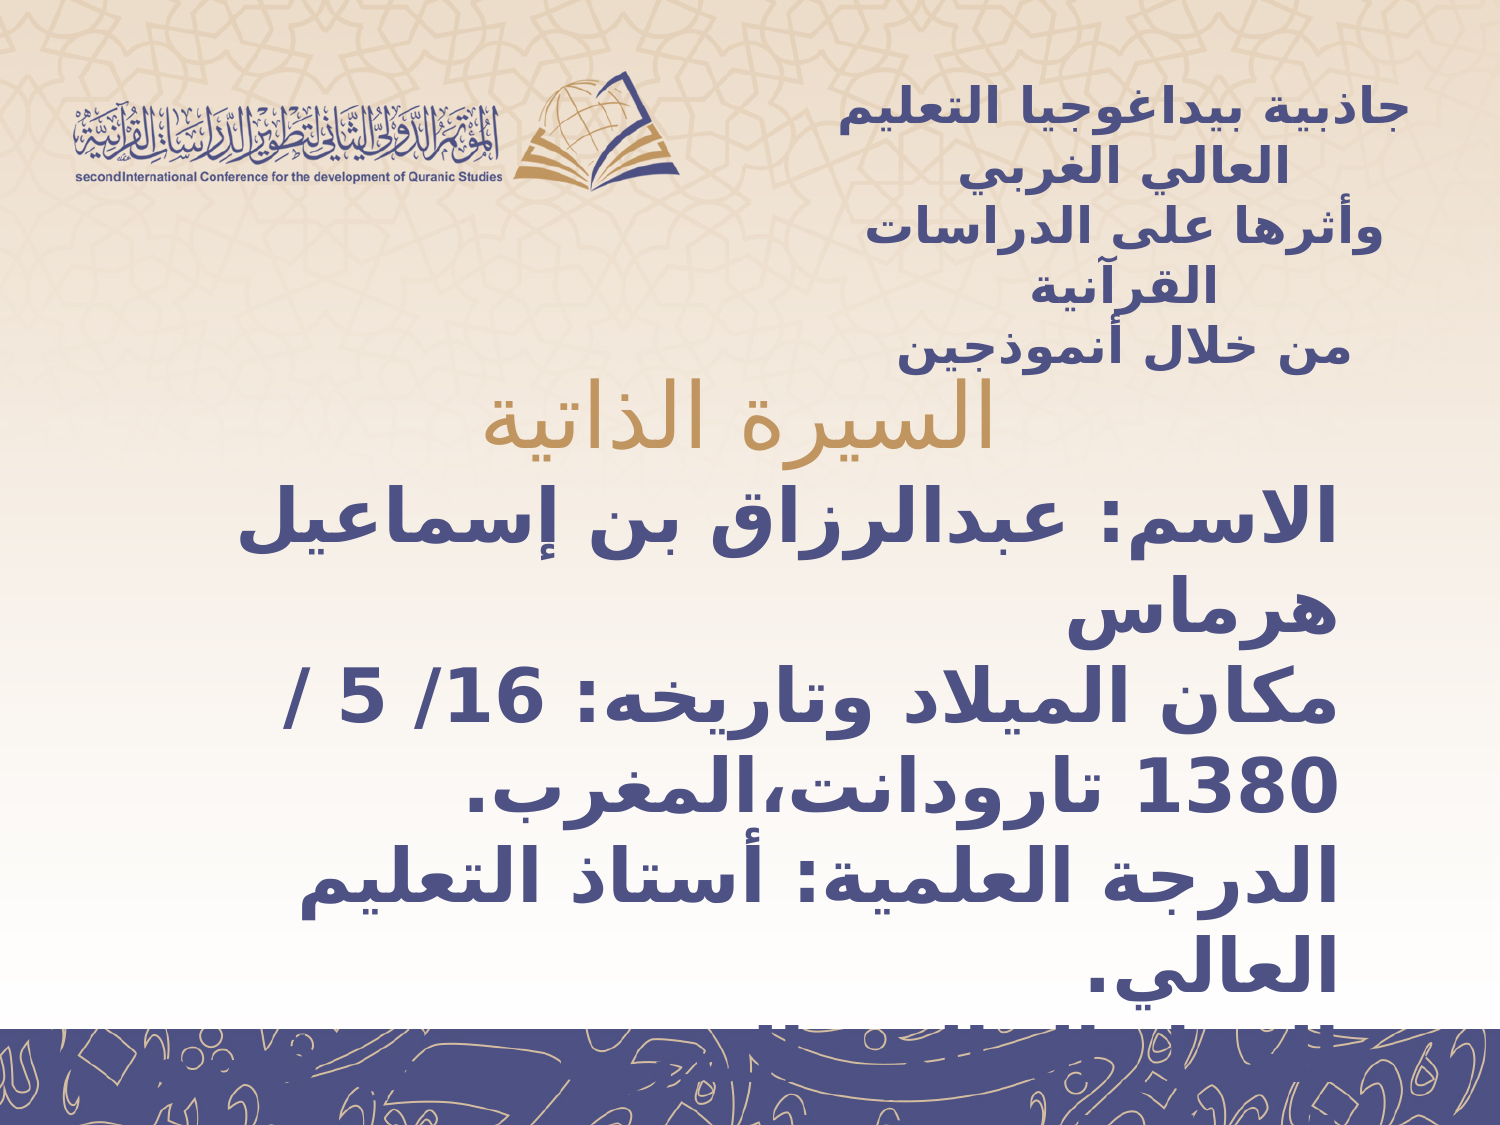

جاذبية بيداغوجيا التعليم العالي الغربي
وأثرها على الدراسات القرآنية
من خلال أنموذجين
السيرة الذاتية
الاسم: عبدالرزاق بن إسماعيل هرماس
مكان الميلاد وتاريخه: 16/ 5 / 1380 تارودانت،المغرب.
الدرجة العلمية: أستاذ التعليم العالي.
العمل الحالي: التدريس في قسم الدراسات الإسلامية
كلية الآداب،جامعة ابن زهر،المغرب.